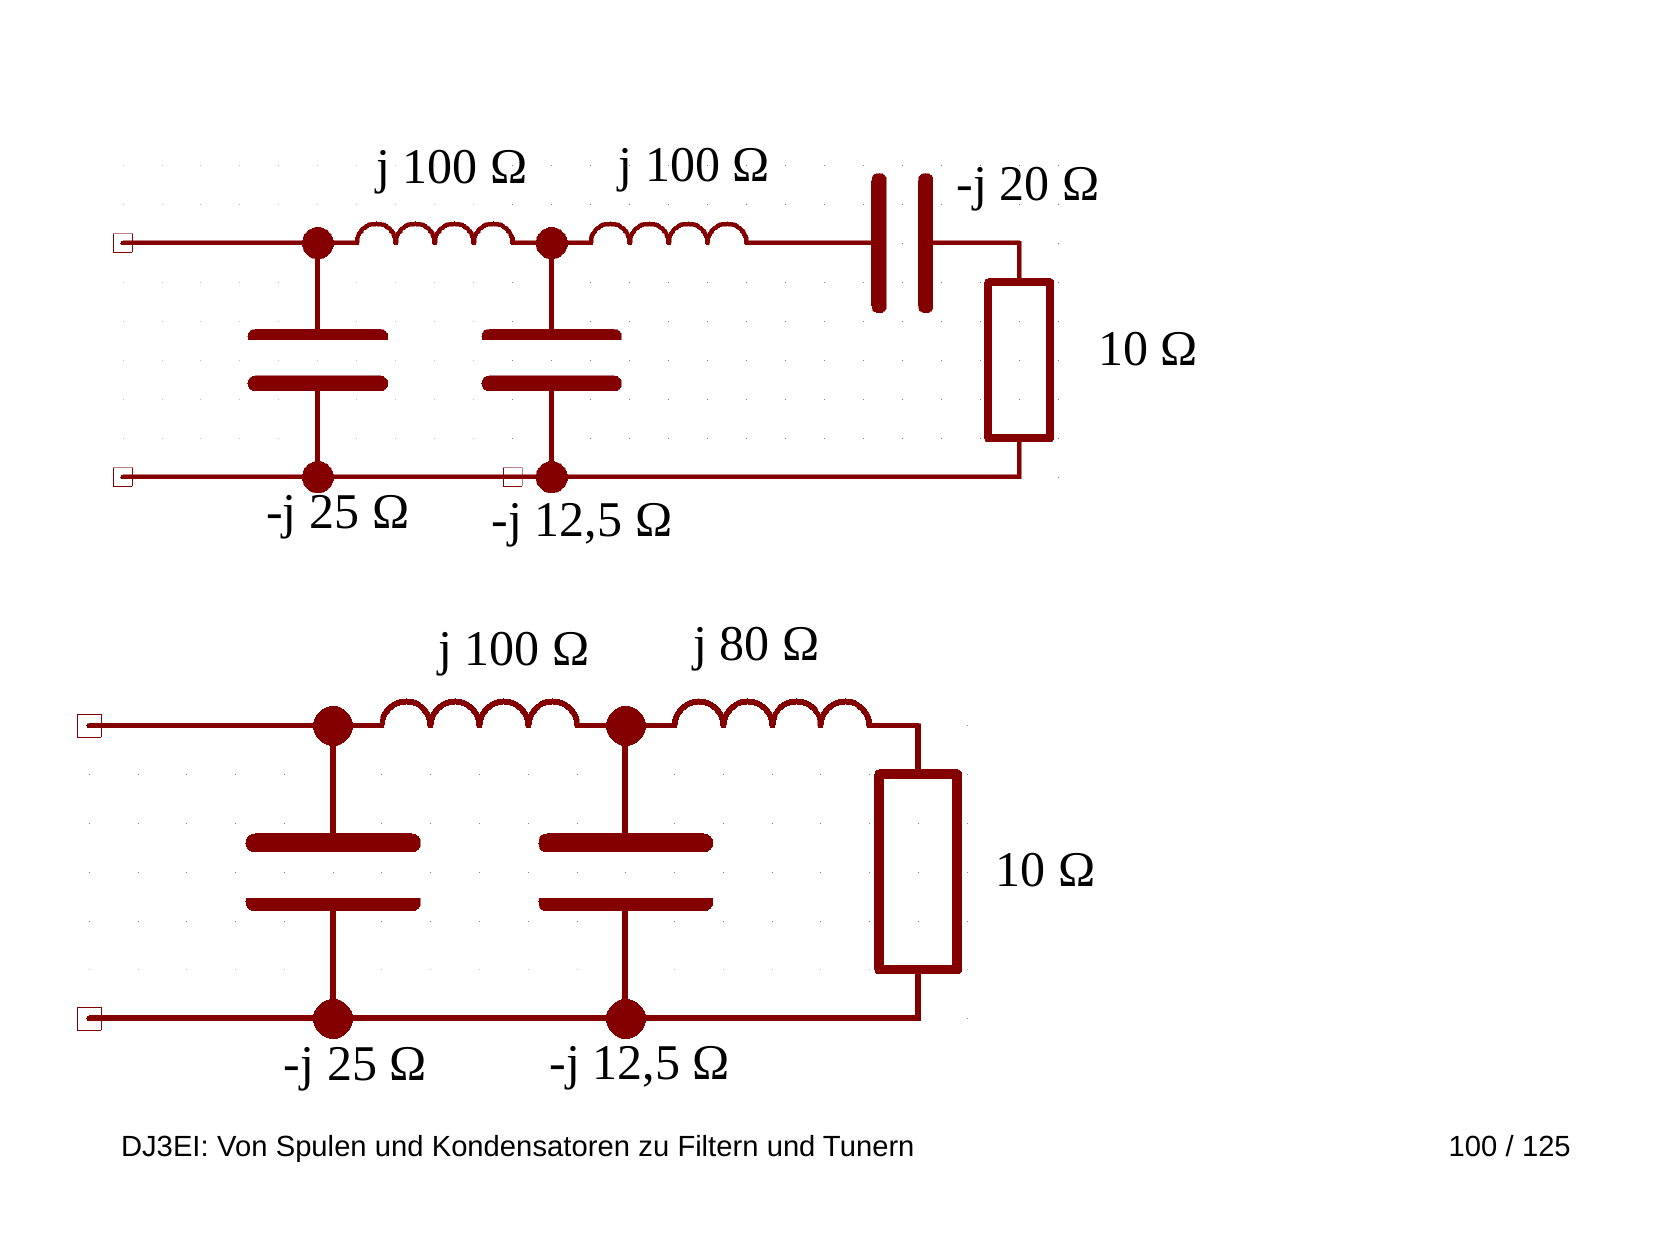

j 100 Ω
j 100 Ω
-j 20 Ω
10 Ω
-j 25 Ω
-j 12,5 Ω
j 80 Ω
j 100 Ω
10 Ω
-j 12,5 Ω
-j 25 Ω